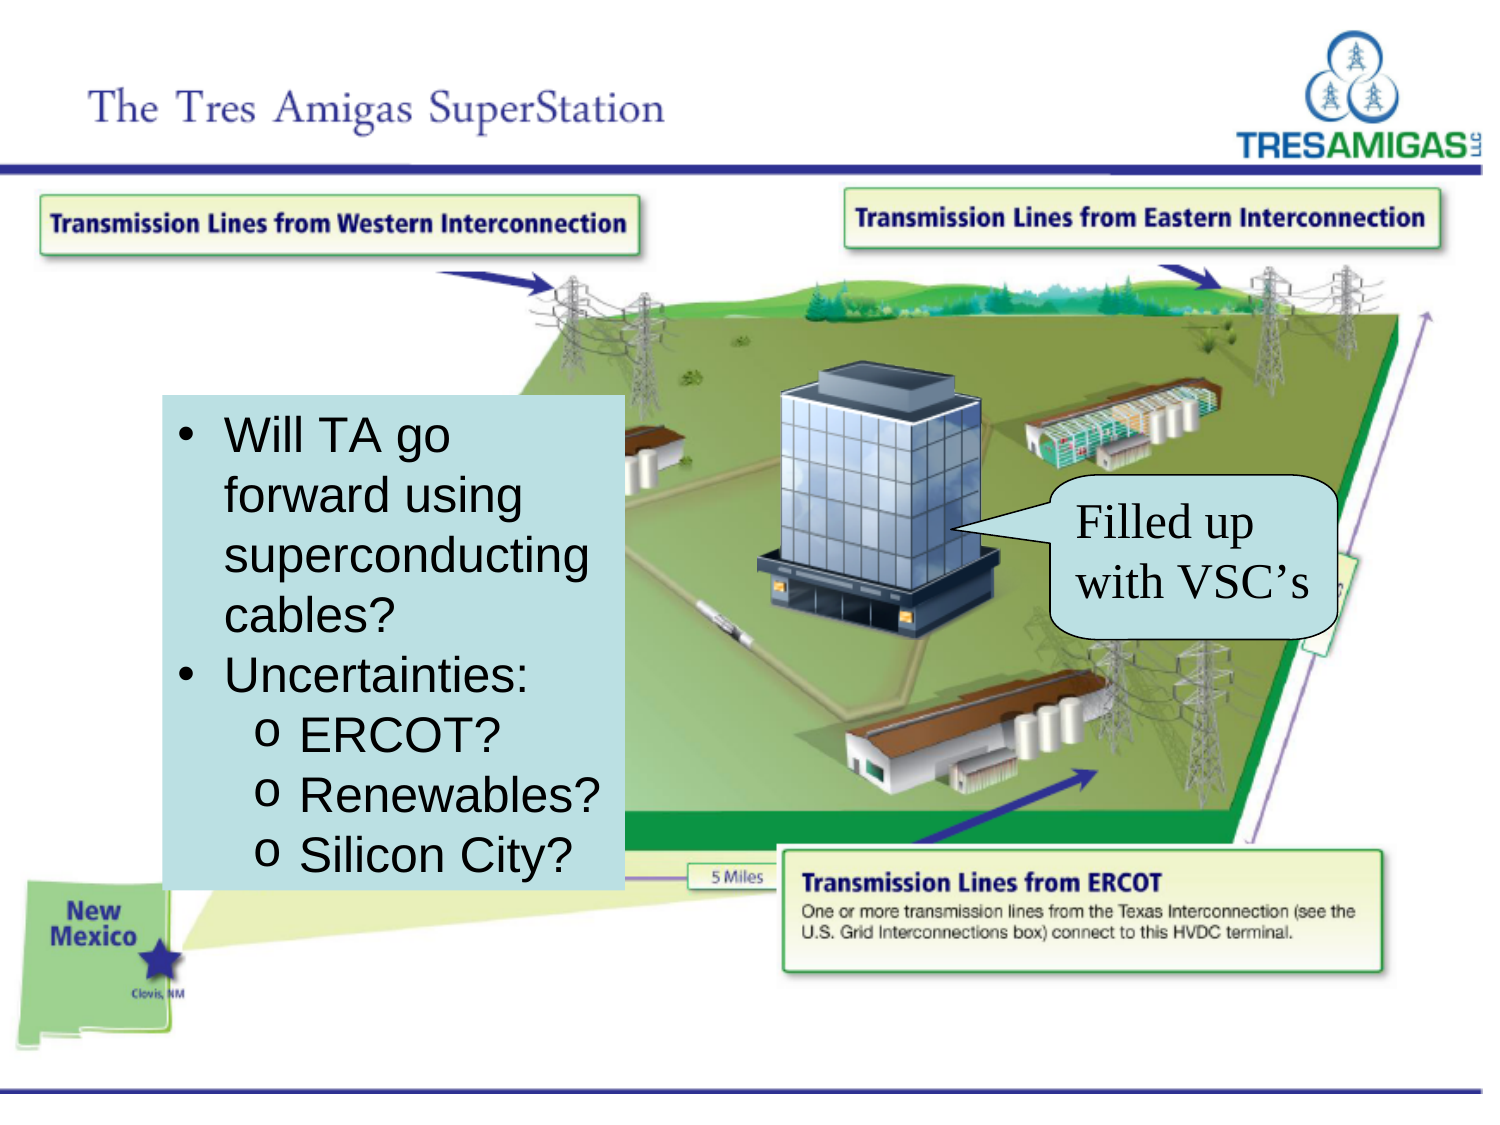

Will TA go forward using superconducting cables?
Uncertainties:
ERCOT?
Renewables?
Silicon City?
Filled up with VSC’s